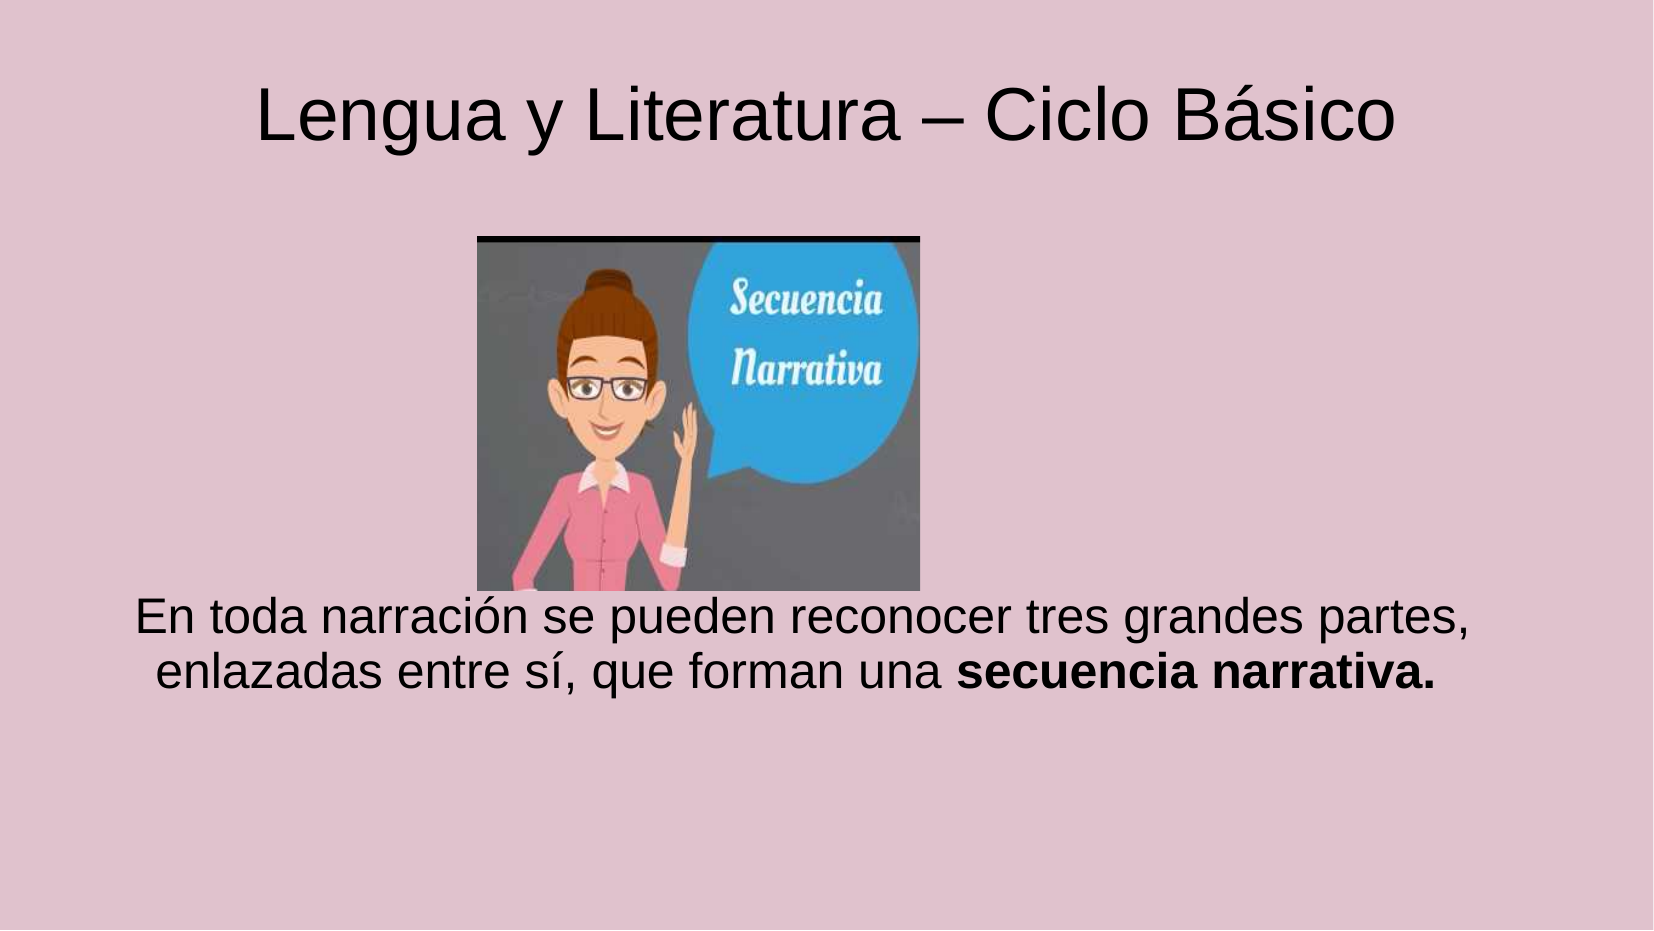

# Lengua y Literatura – Ciclo Básico
En toda narración se pueden reconocer tres grandes partes, enlazadas entre sí, que forman una secuencia narrativa.